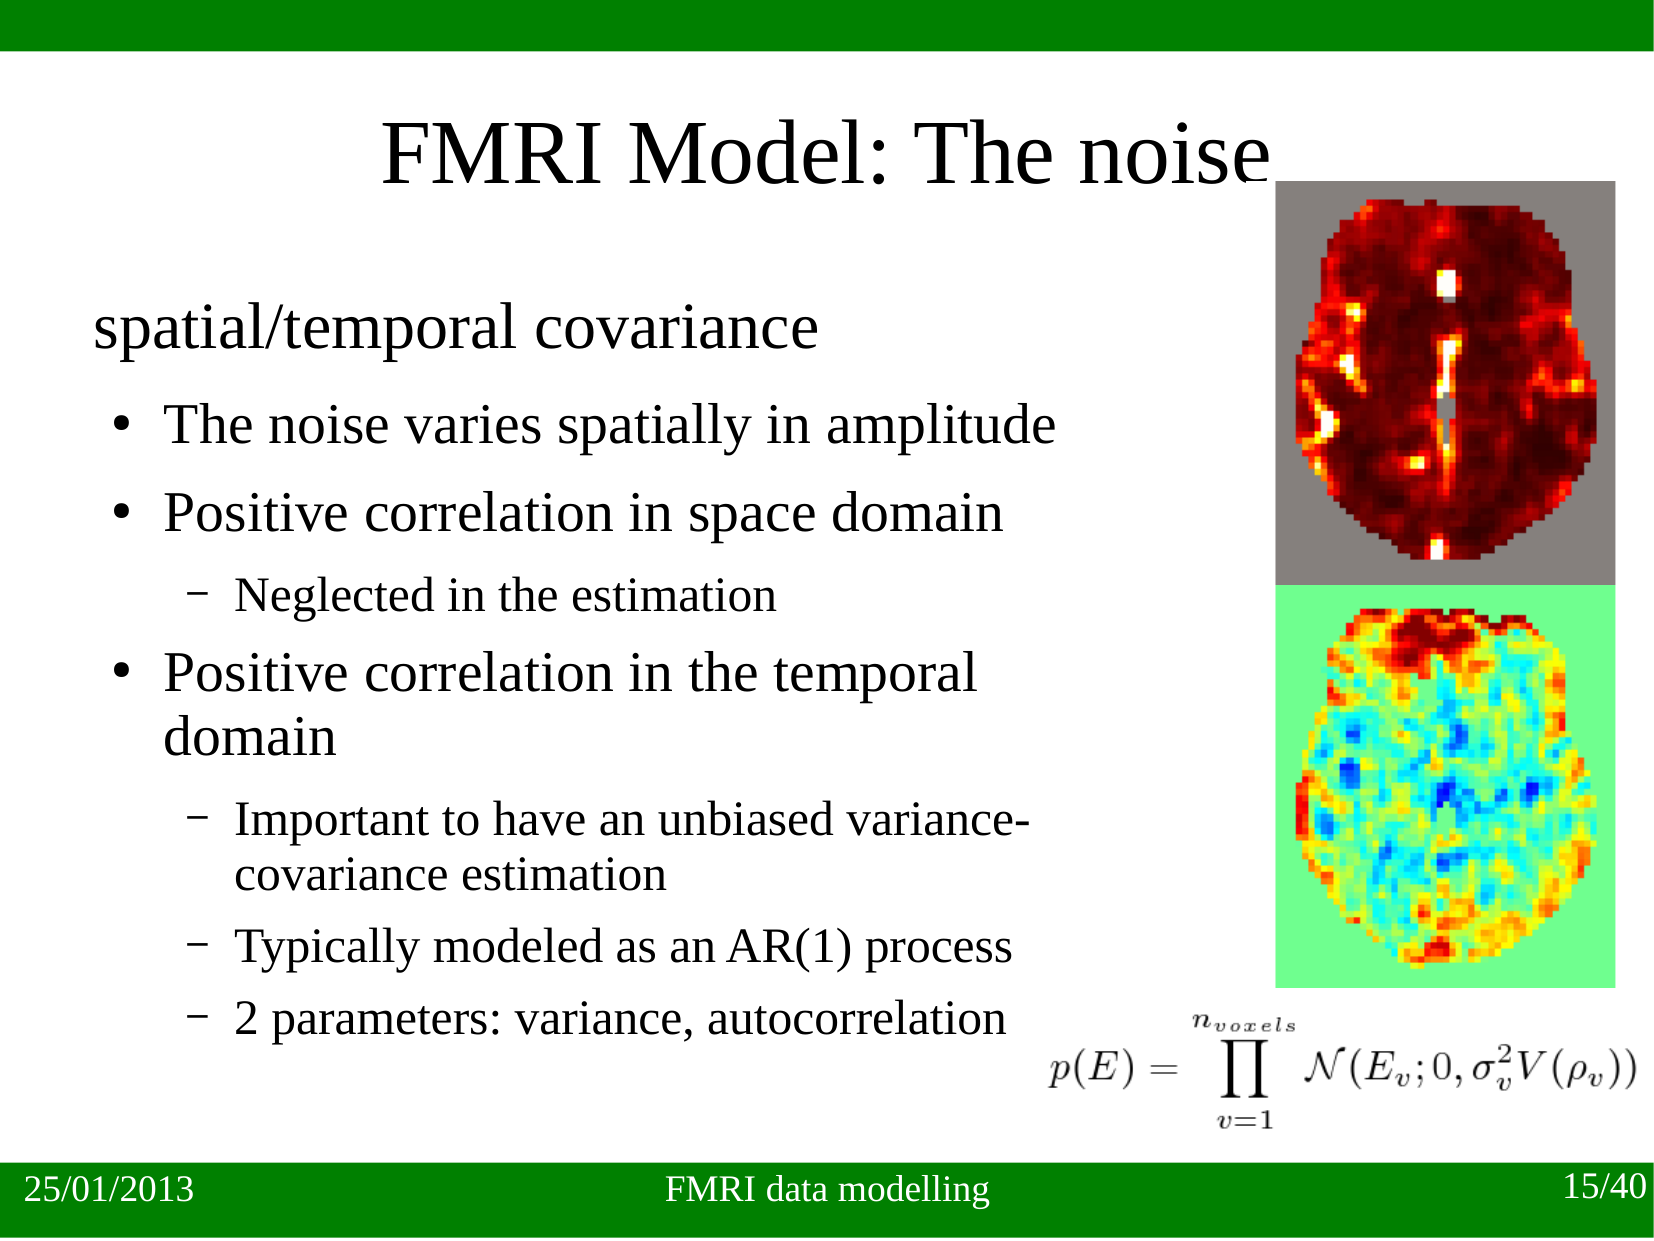

# FMRI Model: The noise
spatial/temporal covariance
The noise varies spatially in amplitude
Positive correlation in space domain
Neglected in the estimation
Positive correlation in the temporal domain
Important to have an unbiased variance-covariance estimation
Typically modeled as an AR(1) process
2 parameters: variance, autocorrelation
15